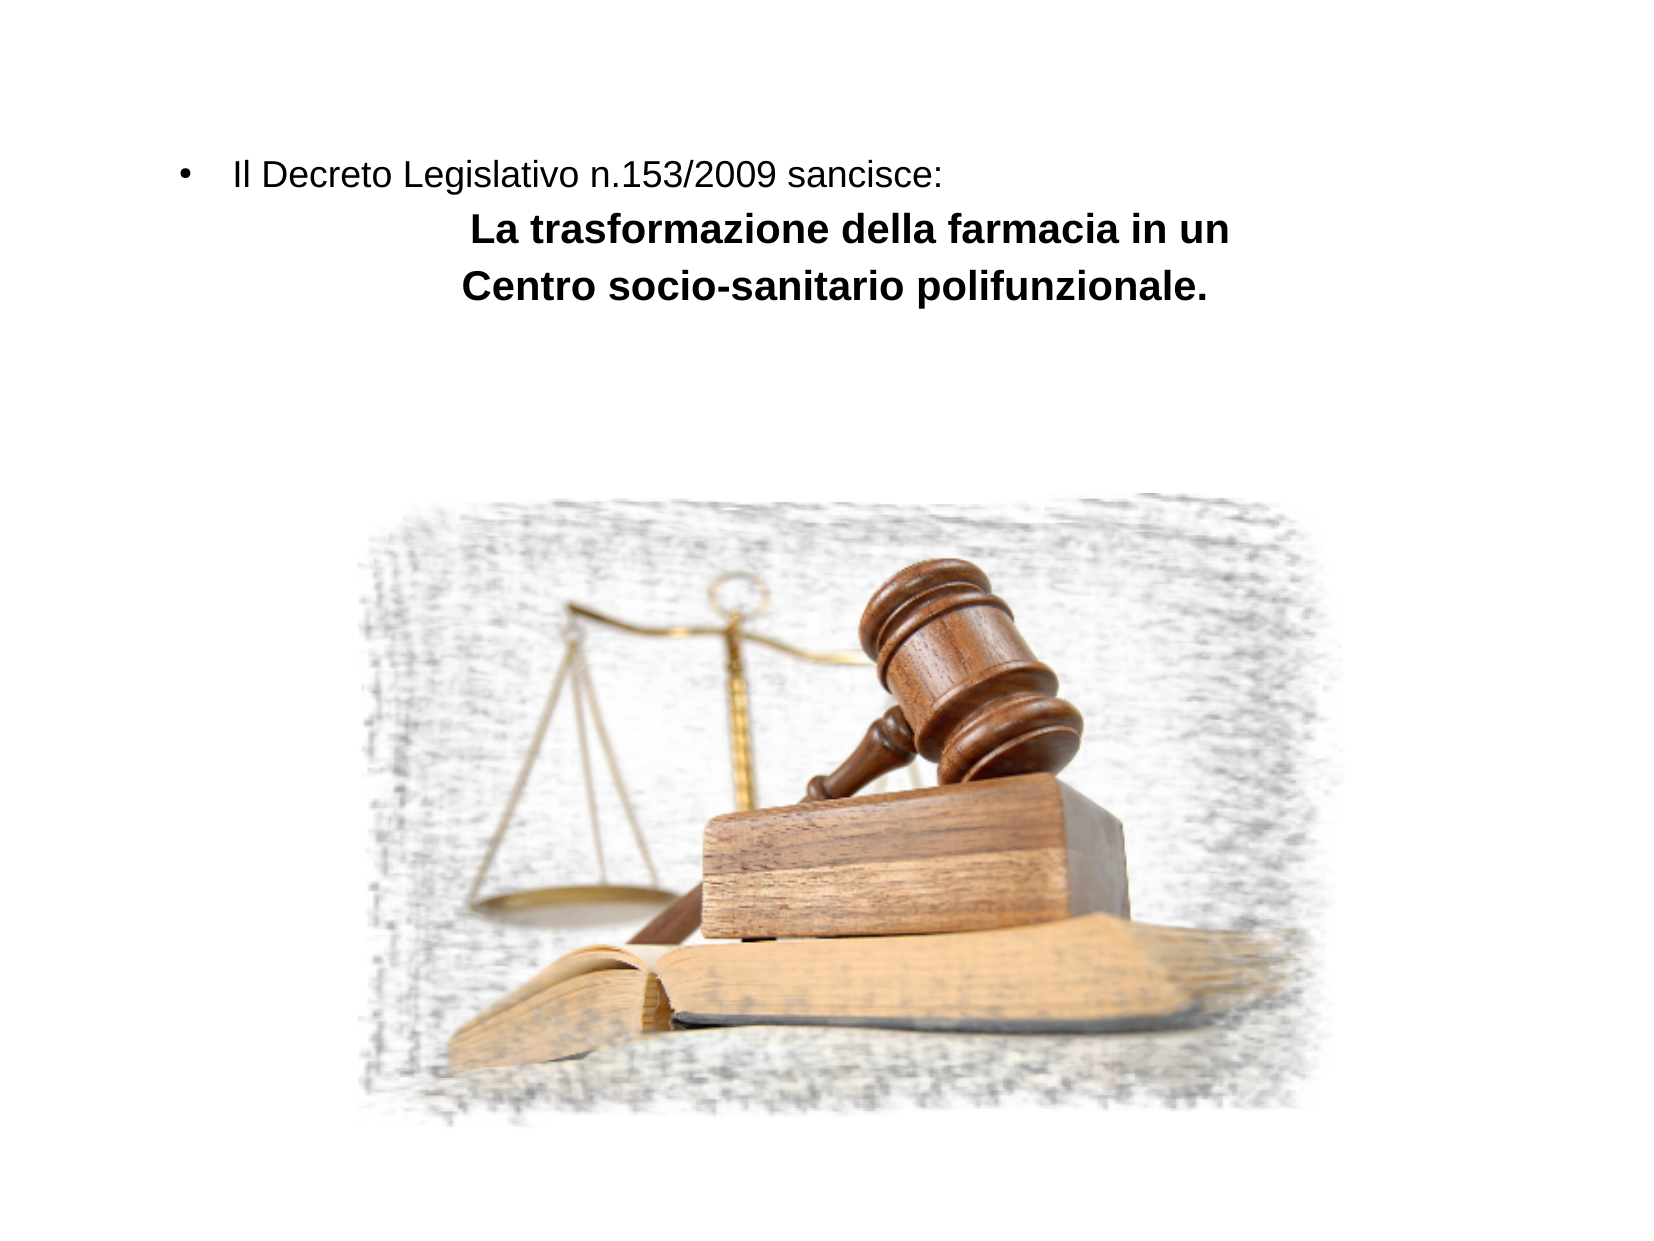

Il Decreto Legislativo n.153/2009 sancisce:
 La trasformazione della farmacia in un
Centro socio-sanitario polifunzionale.